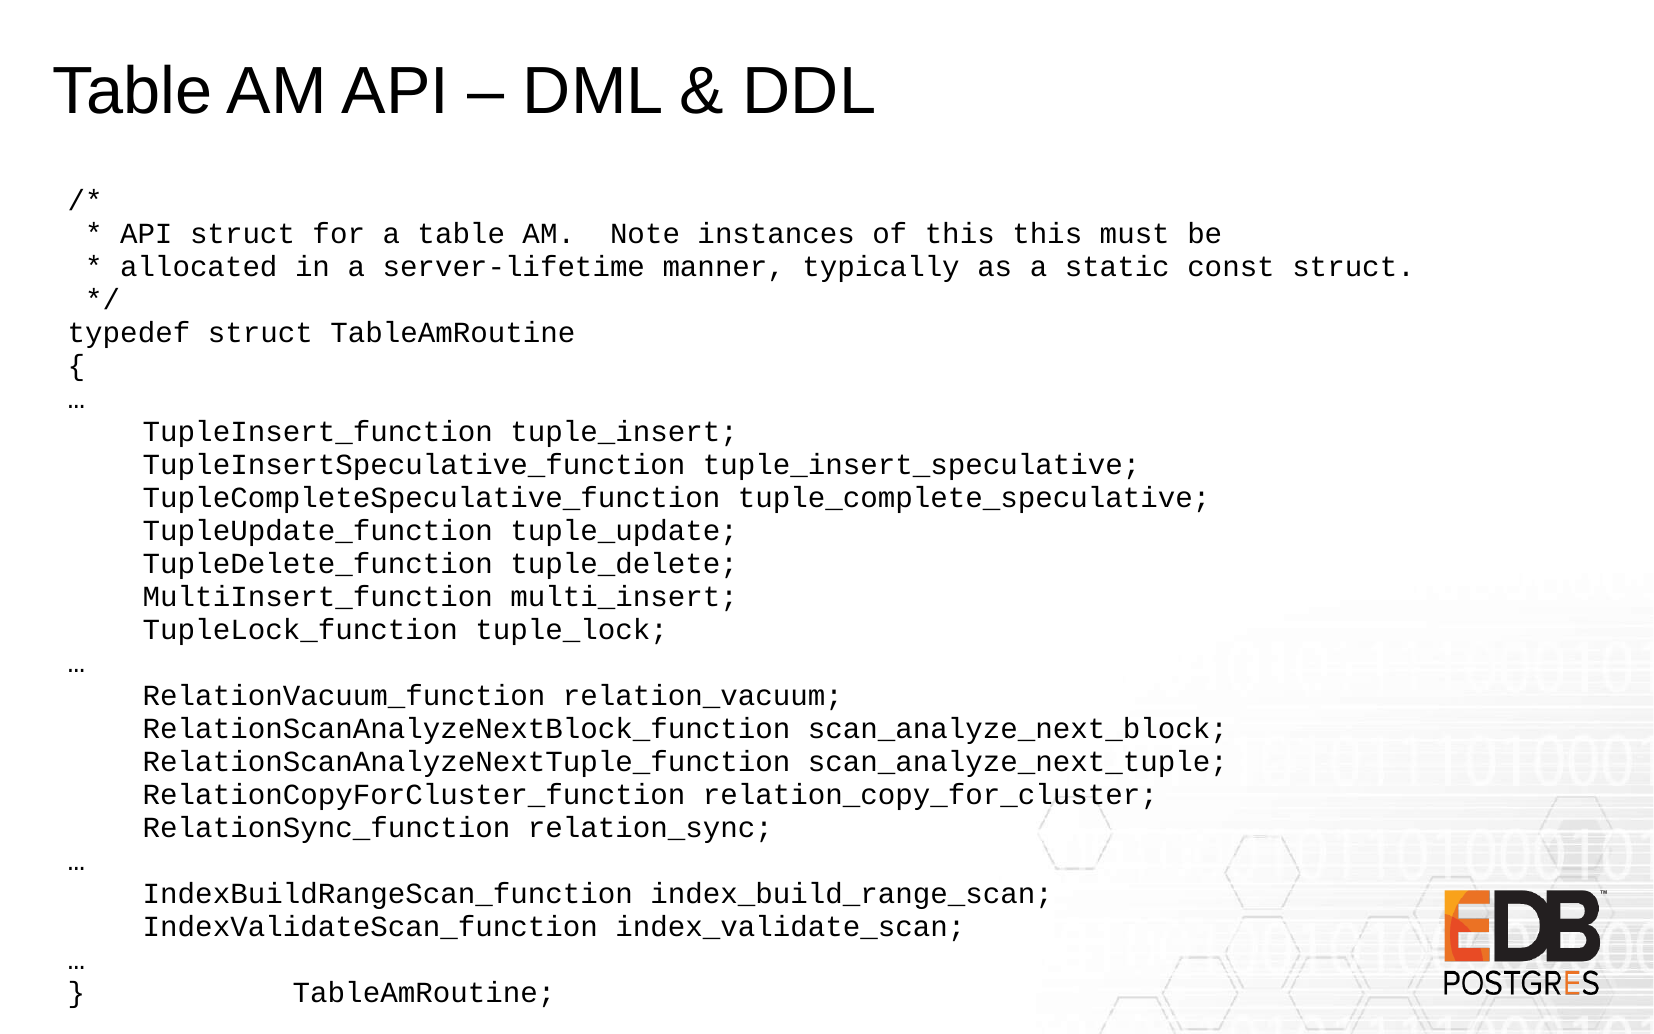

# Table AM API – DML & DDL
/*
 * API struct for a table AM. Note instances of this this must be
 * allocated in a server-lifetime manner, typically as a static const struct.
 */
typedef struct TableAmRoutine
{
…
	TupleInsert_function tuple_insert;
	TupleInsertSpeculative_function tuple_insert_speculative;
	TupleCompleteSpeculative_function tuple_complete_speculative;
	TupleUpdate_function tuple_update;
	TupleDelete_function tuple_delete;
	MultiInsert_function multi_insert;
	TupleLock_function tuple_lock;
…
	RelationVacuum_function relation_vacuum;
	RelationScanAnalyzeNextBlock_function scan_analyze_next_block;
	RelationScanAnalyzeNextTuple_function scan_analyze_next_tuple;
	RelationCopyForCluster_function relation_copy_for_cluster;
	RelationSync_function relation_sync;
…
	IndexBuildRangeScan_function index_build_range_scan;
	IndexValidateScan_function index_validate_scan;
…
}			TableAmRoutine;